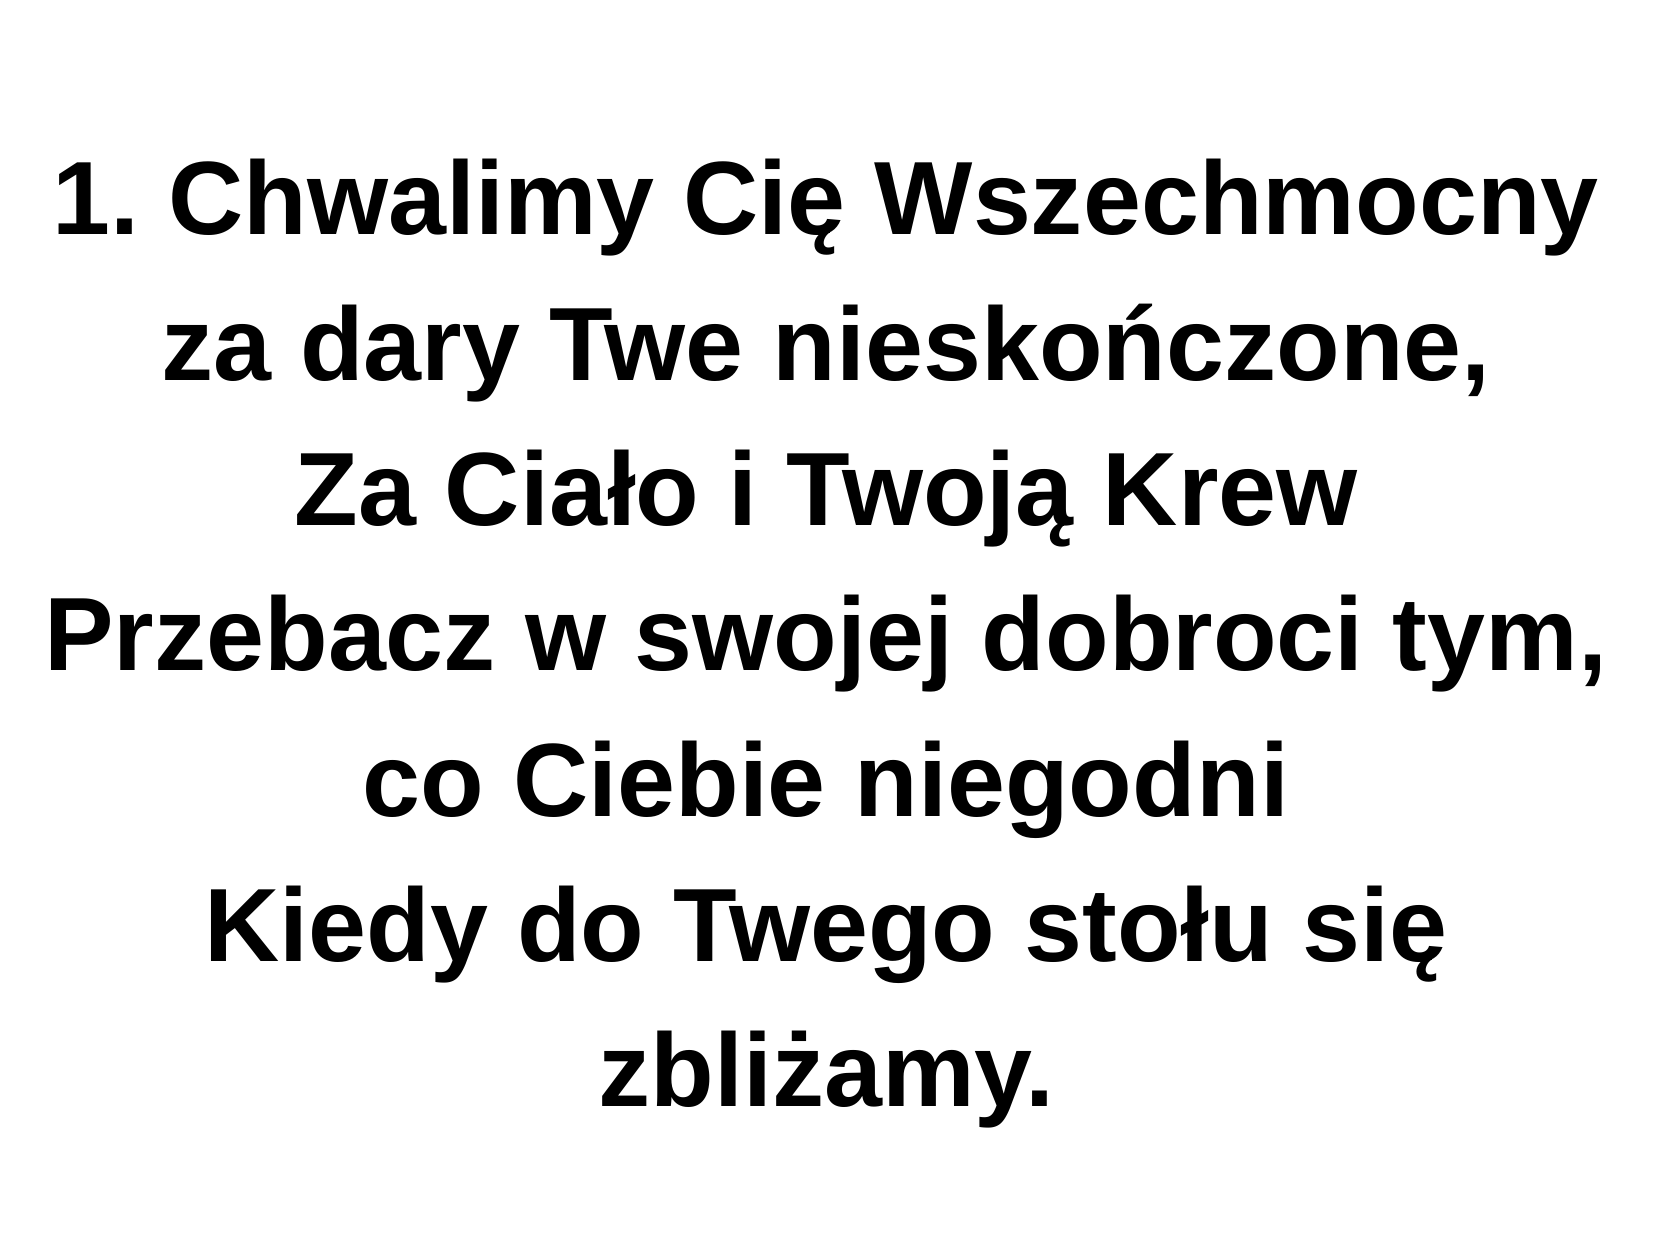

# 1. Chwalimy Cię Wszechmocny za dary Twe nieskończone,
Za Ciało i Twoją Krew
Przebacz w swojej dobroci tym,
co Ciebie niegodni
Kiedy do Twego stołu się zbliżamy.